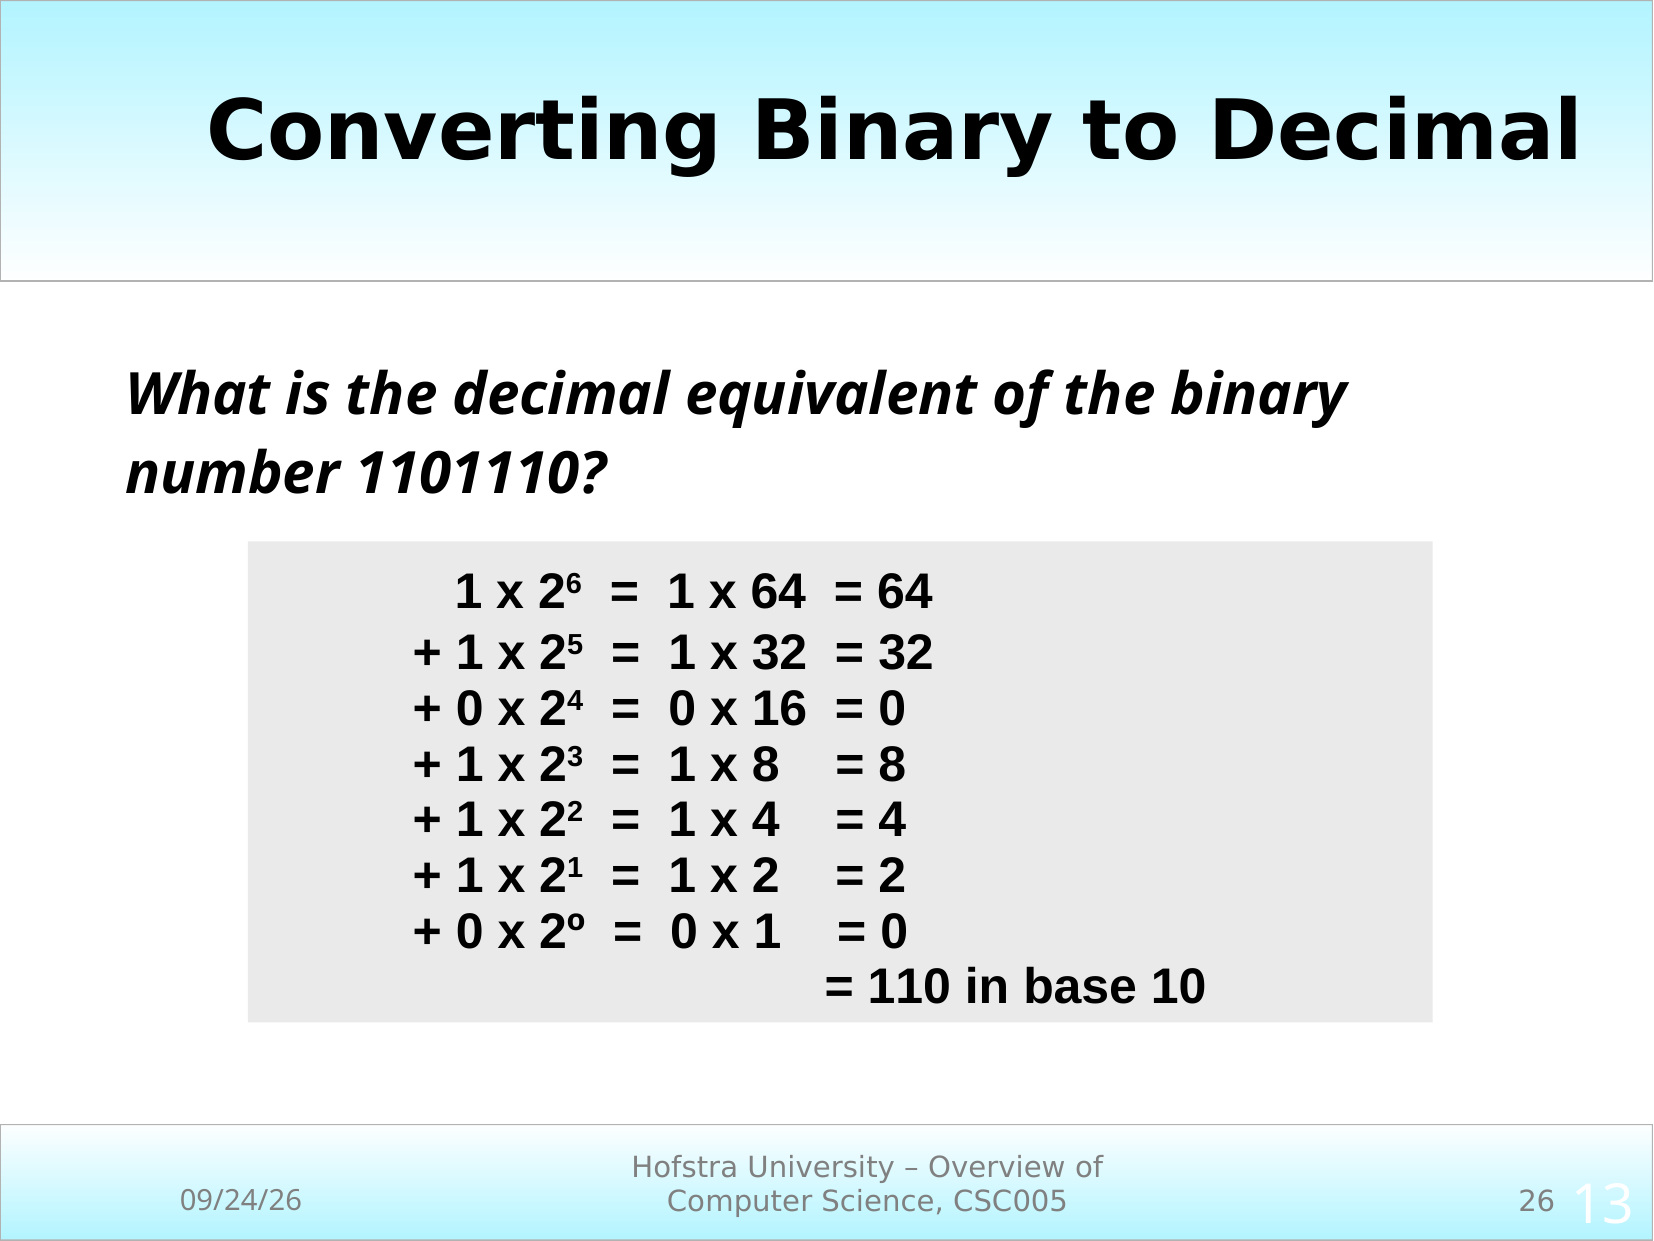

# Converting Binary to Decimal
What is the decimal equivalent of the binary number 1101110?
	 1 x 26 = 1 x 64 = 64
 	+ 1 x 25 = 1 x 32 = 32
 	+ 0 x 24 = 0 x 16 = 0
 	+ 1 x 23 = 1 x 8 = 8
 	+ 1 x 22 = 1 x 4 = 4
	+ 1 x 21 = 1 x 2 = 2
 	+ 0 x 2º = 0 x 1 = 0
			 = 110 in base 10
26
13